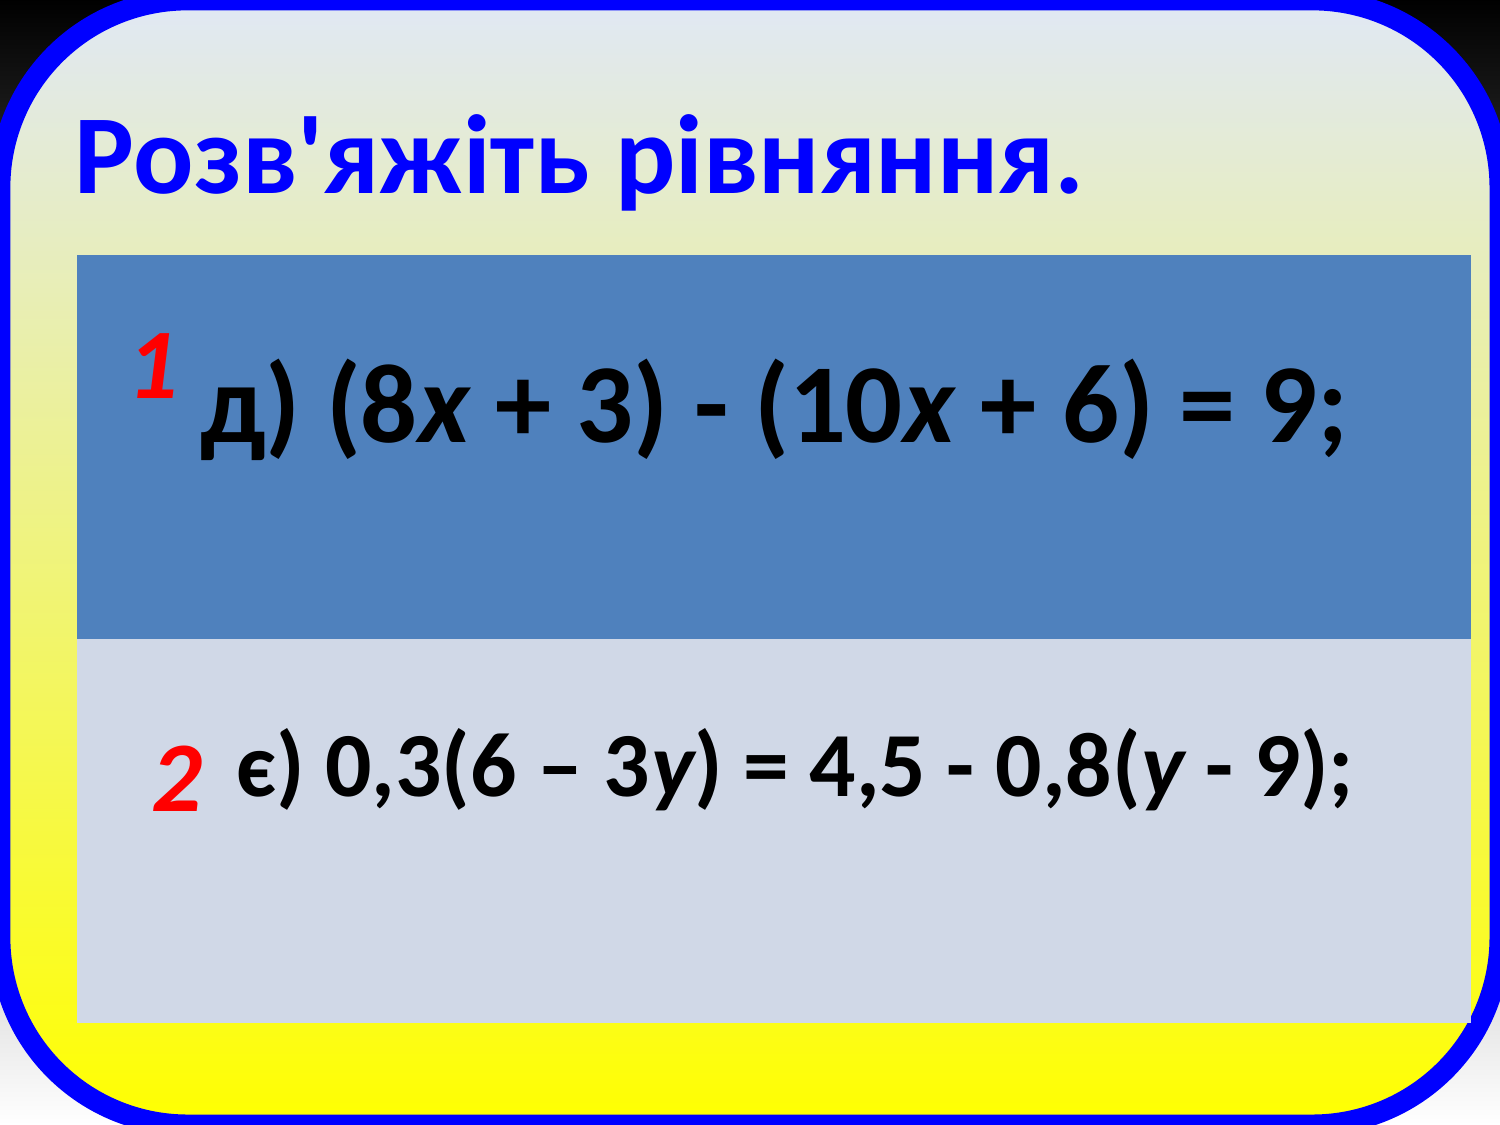

Розв'яжіть рівняння.
| д) (8х + 3) - (10х + 6) = 9; |
| --- |
| є) 0,3(6 – 3y) = 4,5 - 0,8(y - 9); |
1
2